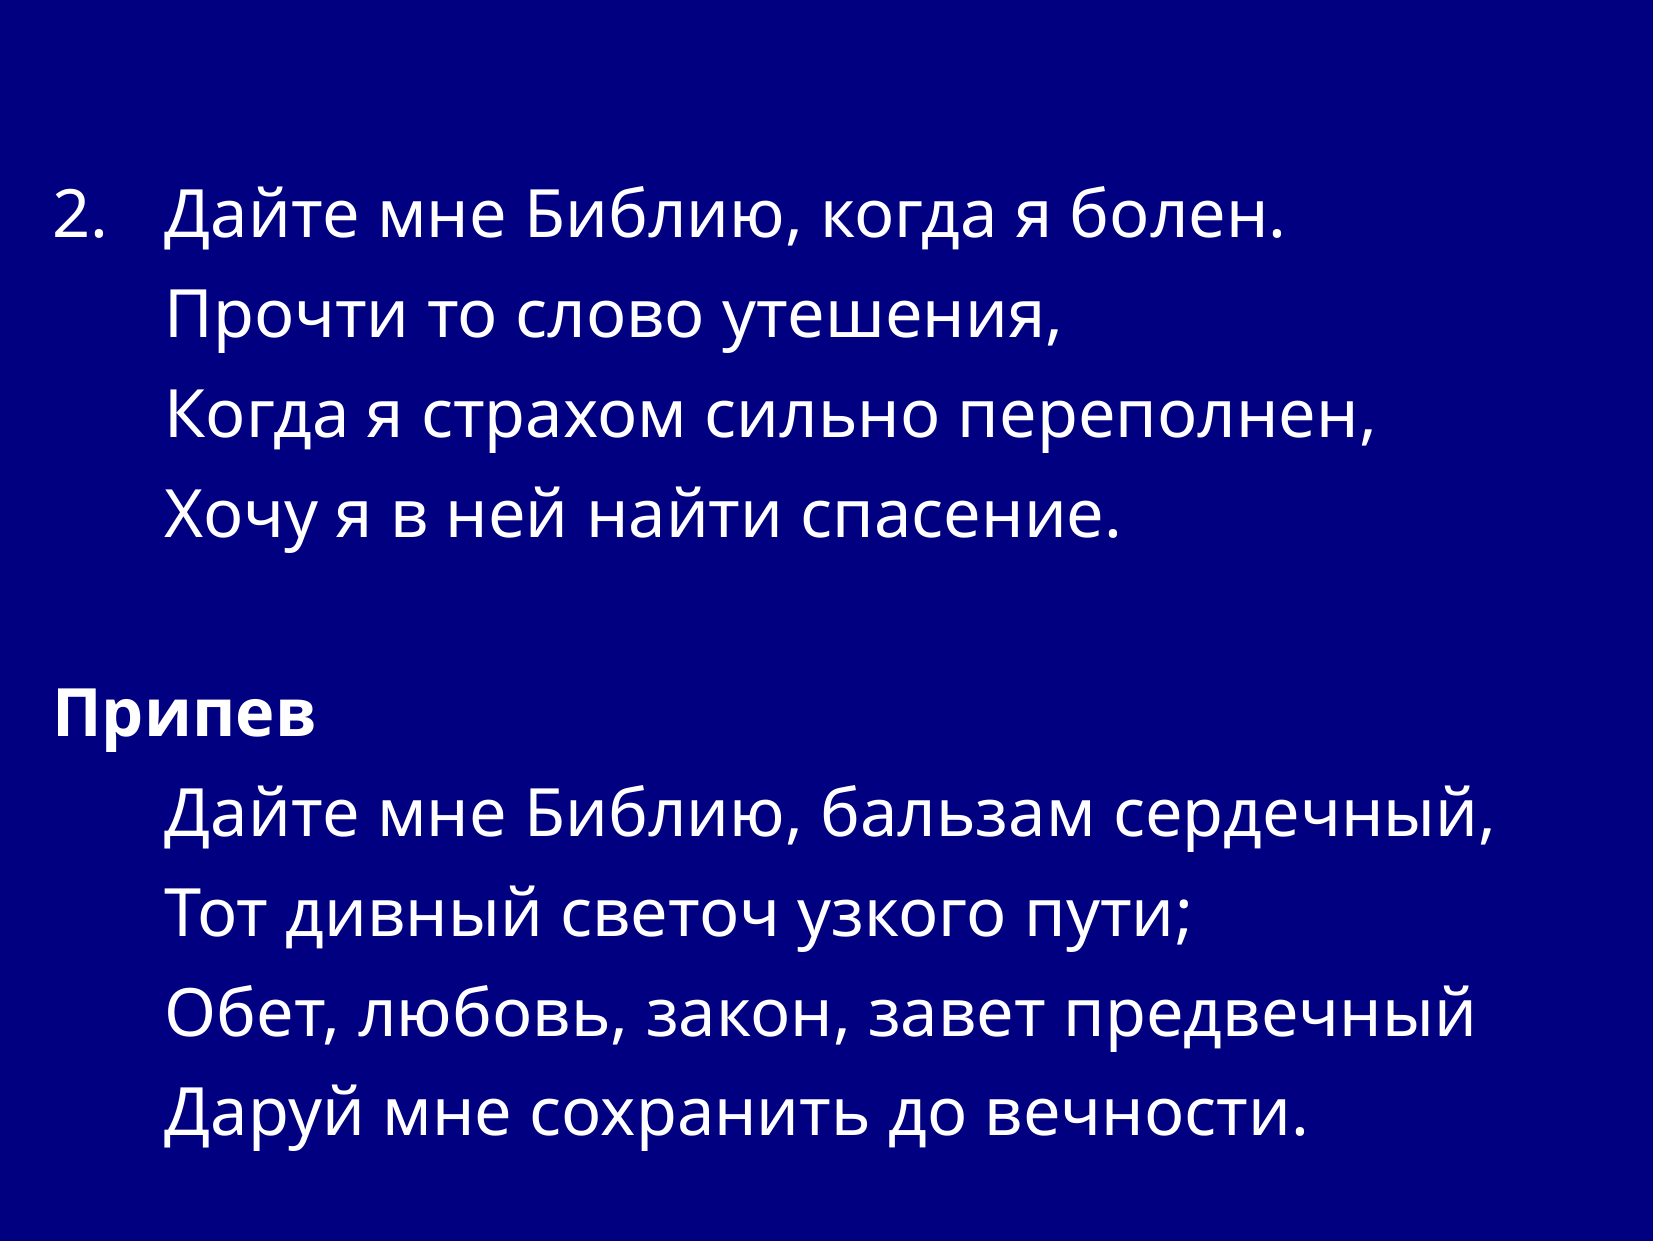

2.	Дайте мне Библию, когда я болен.
	Прочти то слово утешения,
	Когда я страхом сильно переполнен,
	Хочу я в ней найти спасение.
Припев
	Дайте мне Библию, бальзам сердечный,
	Тот дивный светоч узкого пути;
	Обет, любовь, закон, завет предвечный
	Даруй мне сохранить до вечности.